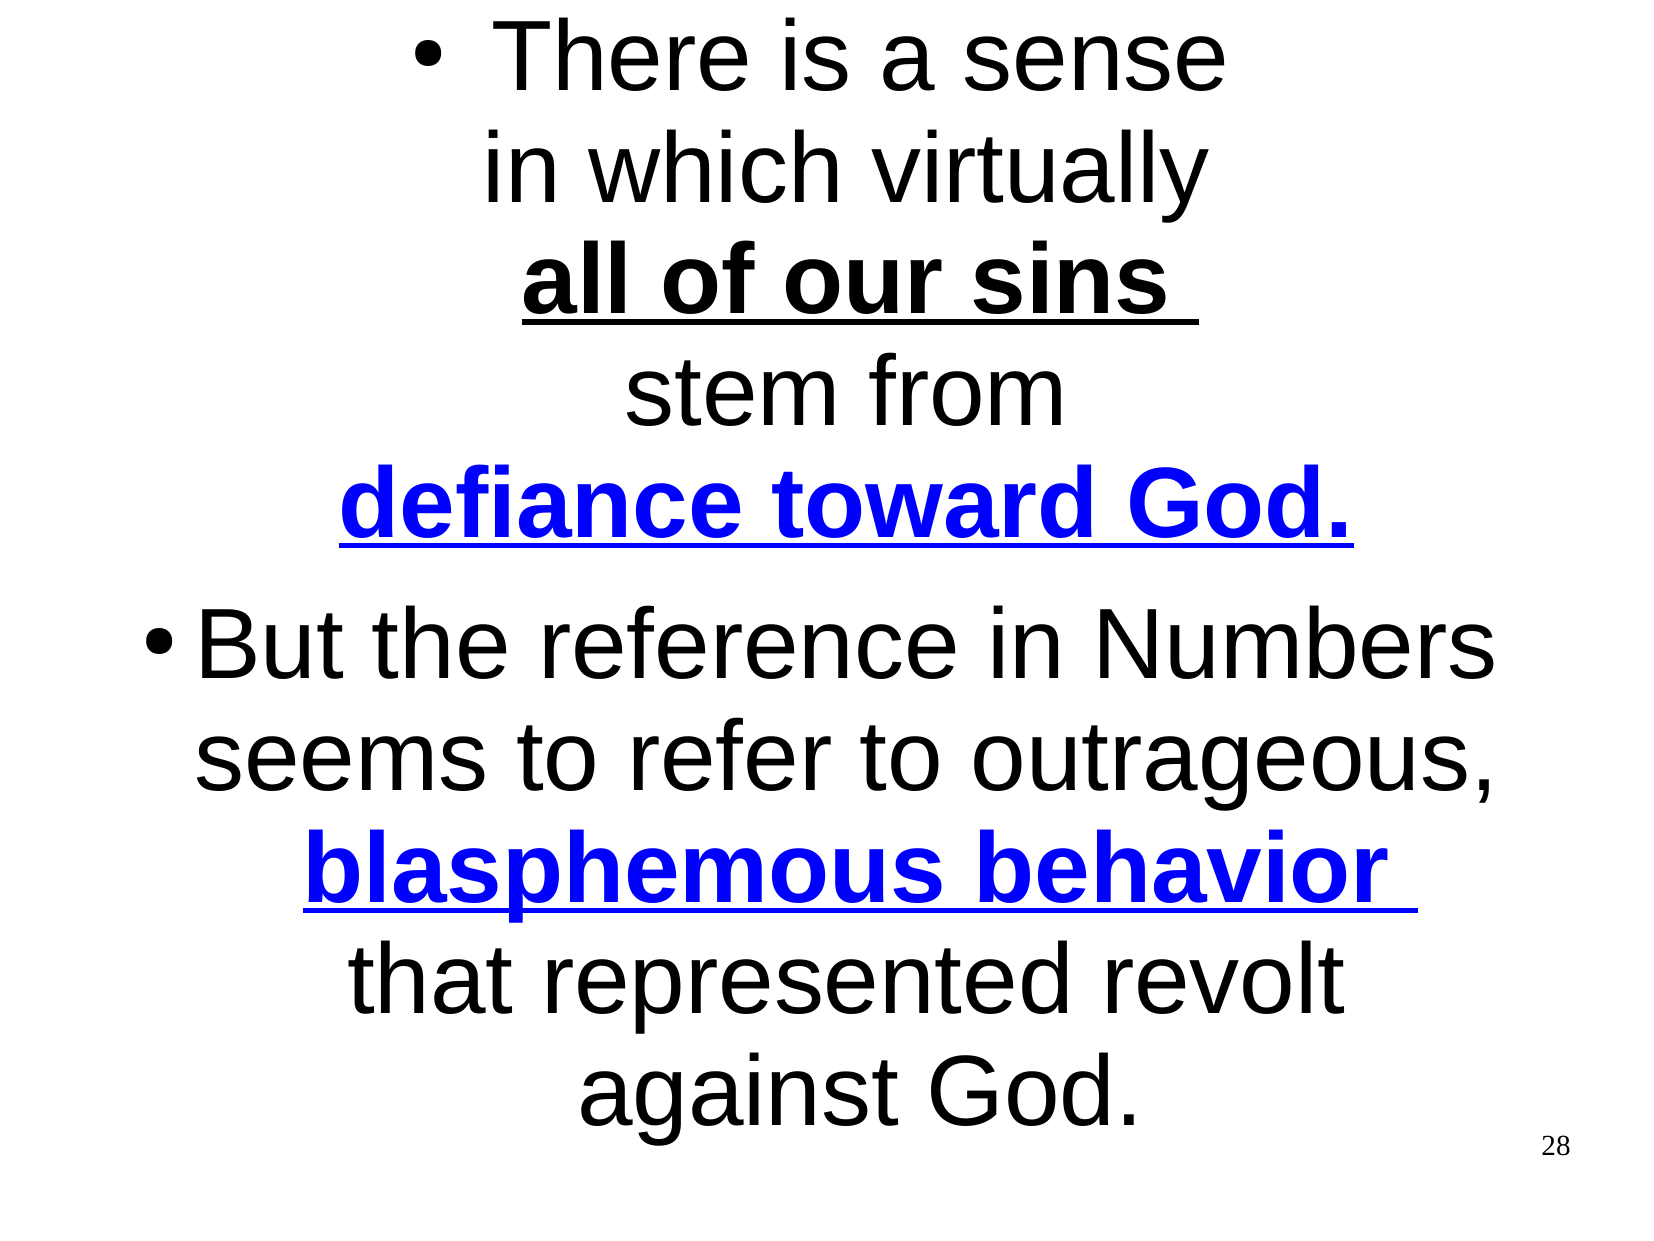

# There is a sense in which virtually all of our sins stem from defiance toward God.
But the reference in Numbers
seems to refer to outrageous,
blasphemous behavior
that represented revolt
against God.
28